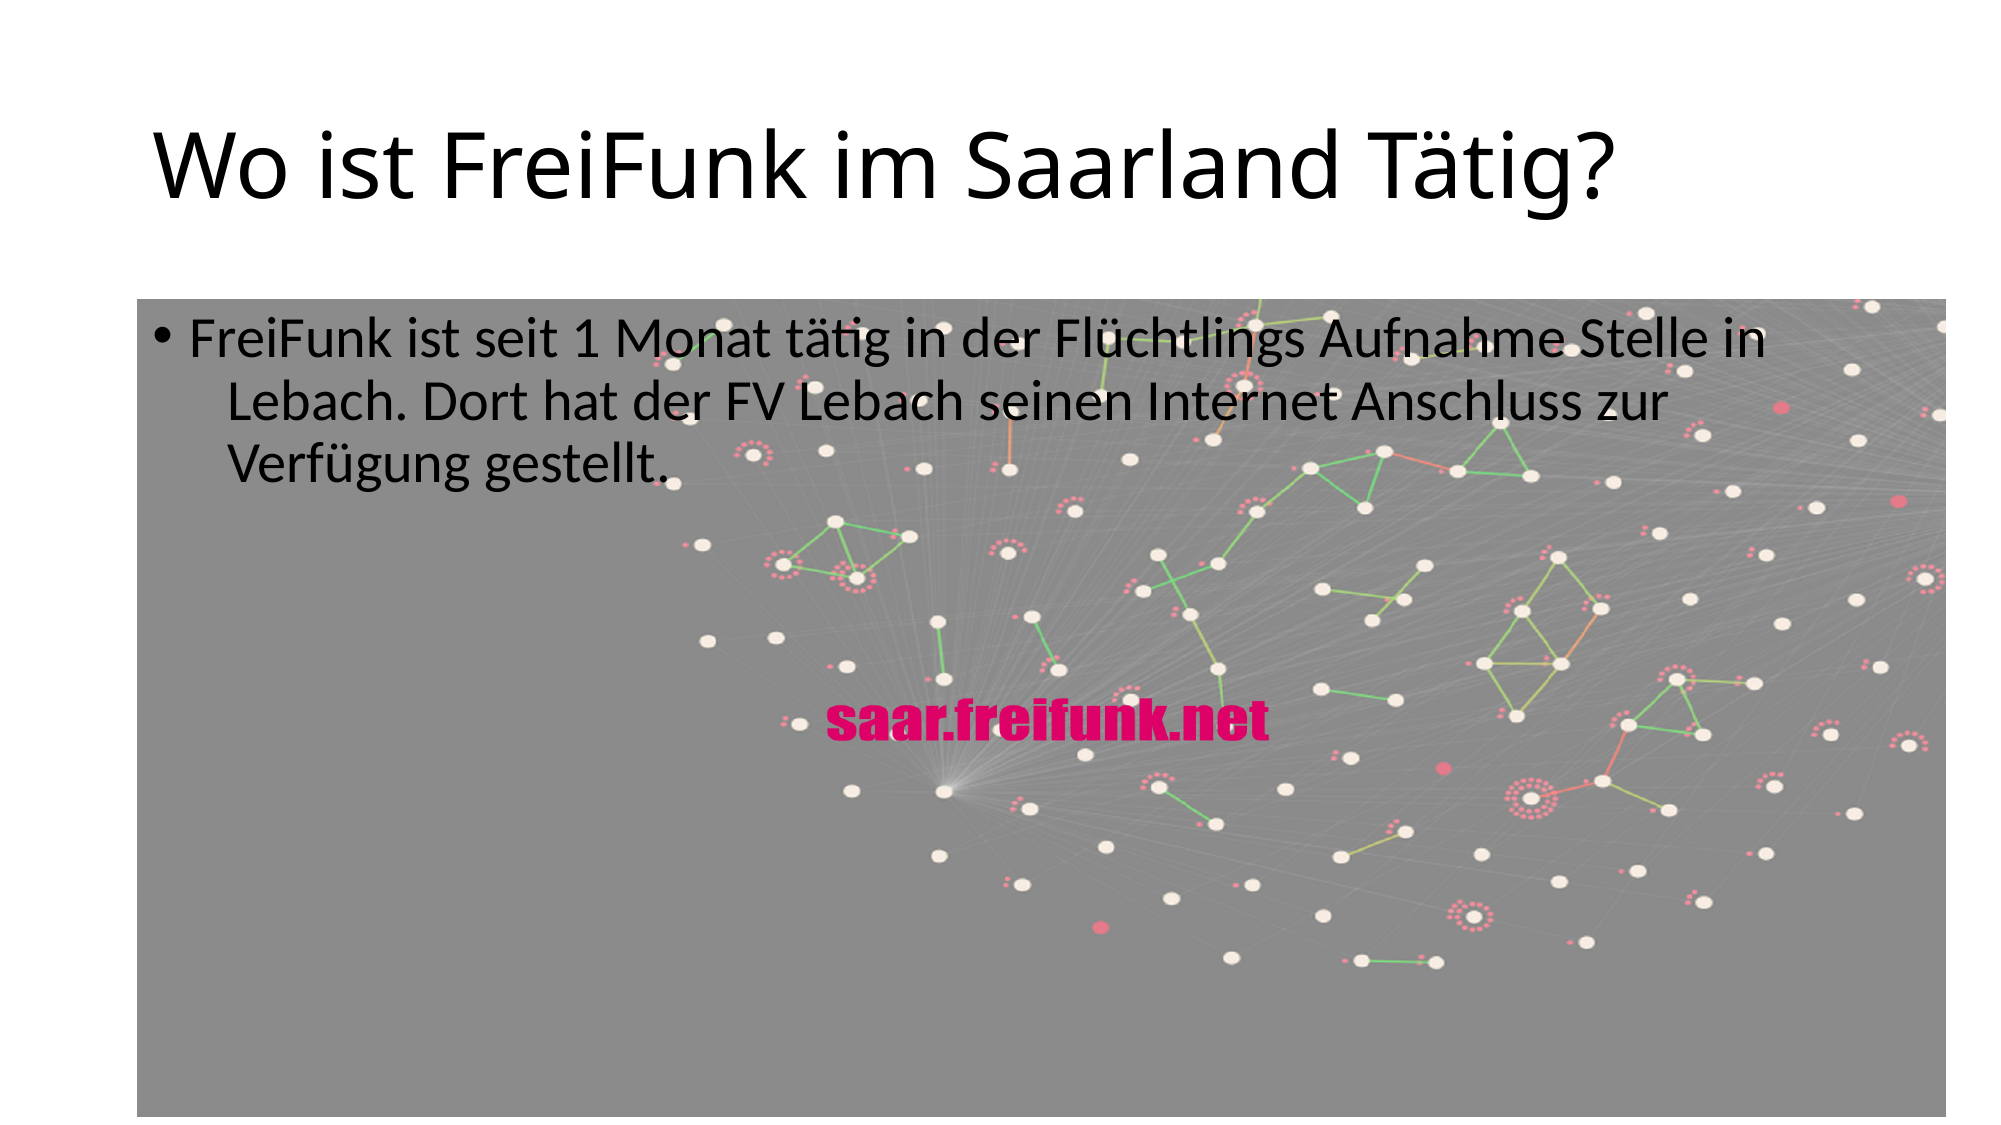

# Wo ist FreiFunk im Saarland Tätig?
FreiFunk ist seit 1 Monat tätig in der Flüchtlings Aufnahme Stelle in Lebach. Dort hat der FV Lebach seinen Internet Anschluss zur Verfügung gestellt.